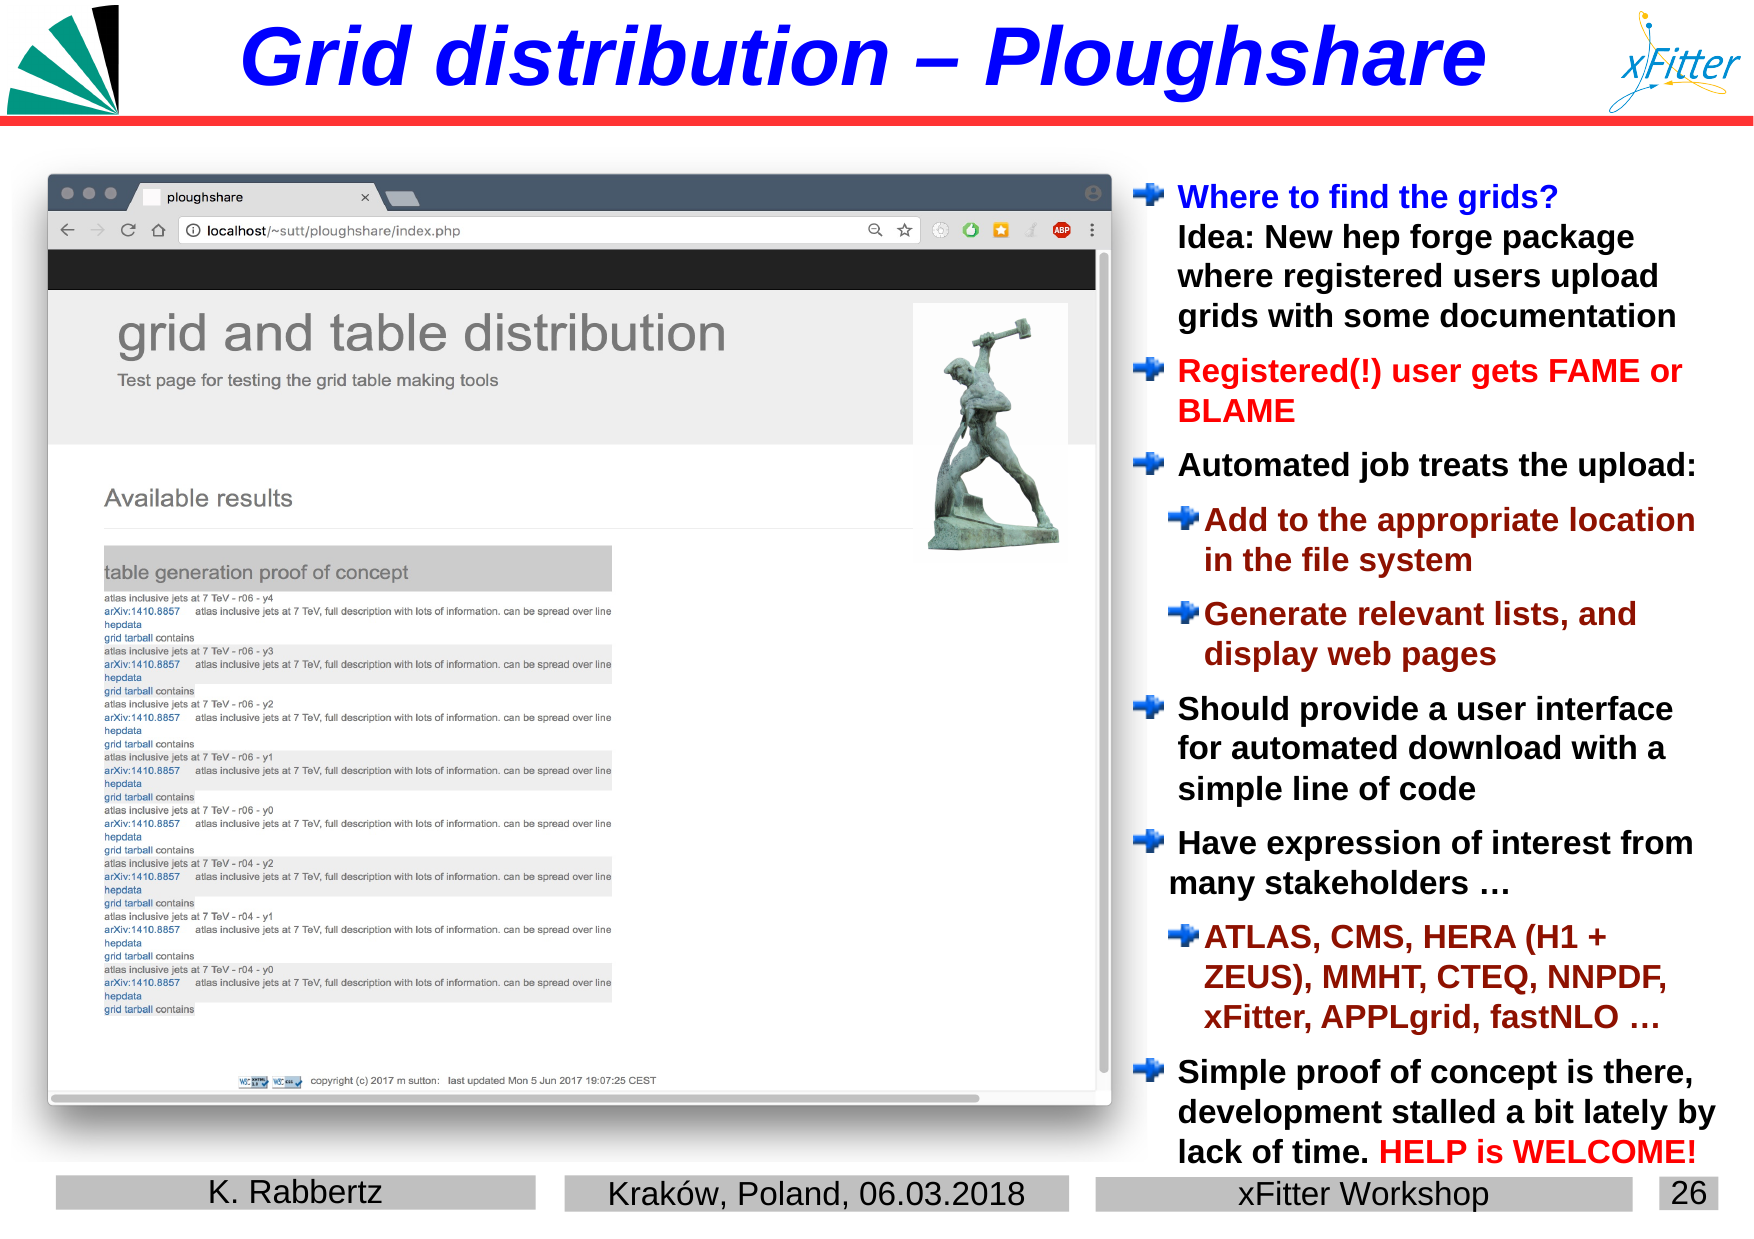

# Grid distribution – Ploughshare
 Where to find the grids? Idea: New hep forge package where registered users upload grids with some documentation
 Registered(!) user gets FAME or BLAME
 Automated job treats the upload:
Add to the appropriate location in the file system
Generate relevant lists, and display web pages
 Should provide a user interface for automated download with a simple line of code
 Have expression of interest from many stakeholders …
ATLAS, CMS, HERA (H1 + ZEUS), MMHT, CTEQ, NNPDF, xFitter, APPLgrid, fastNLO …
 Simple proof of concept is there, development stalled a bit lately by lack of time. HELP is WELCOME!